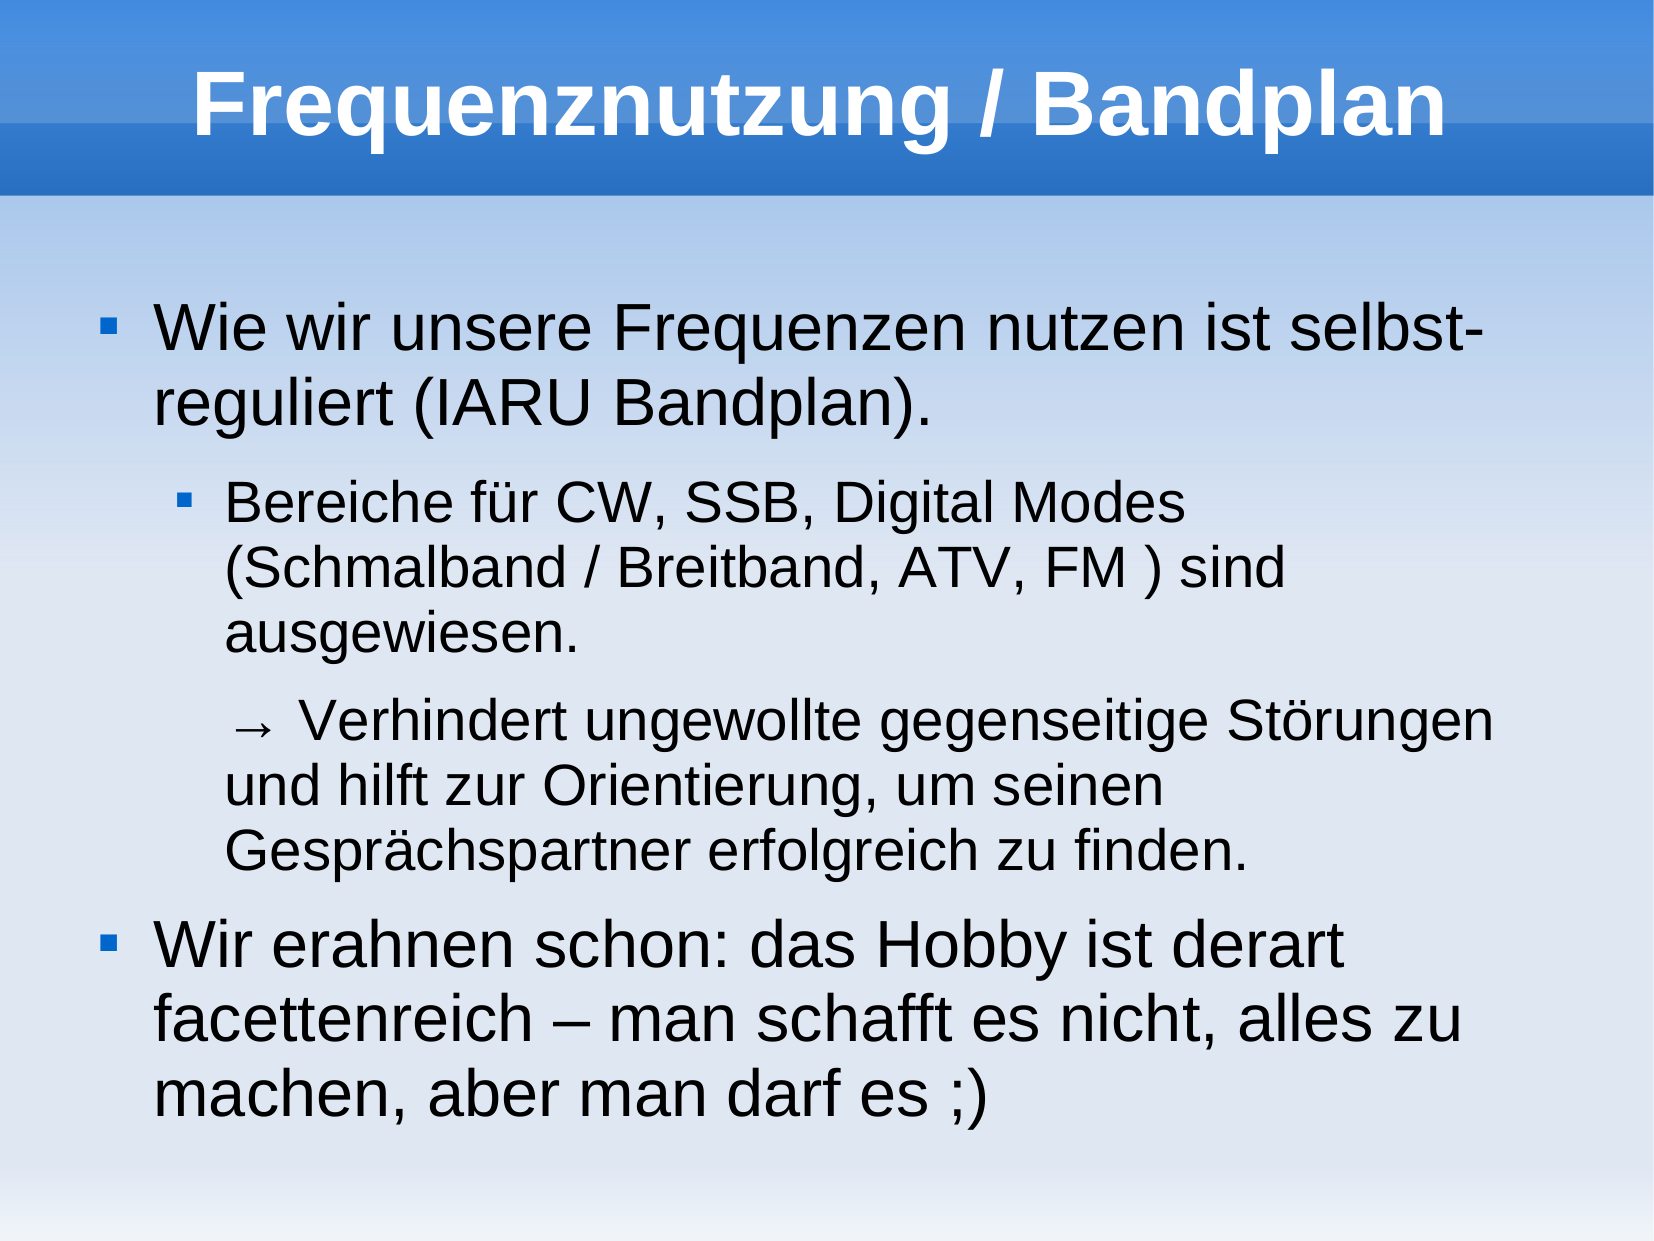

# Frequenznutzung / Bandplan
Wie wir unsere Frequenzen nutzen ist selbst-reguliert (IARU Bandplan).
Bereiche für CW, SSB, Digital Modes (Schmalband / Breitband, ATV, FM ) sind ausgewiesen.
→ Verhindert ungewollte gegenseitige Störungen und hilft zur Orientierung, um seinen Gesprächspartner erfolgreich zu finden.
Wir erahnen schon: das Hobby ist derart facettenreich – man schafft es nicht, alles zu machen, aber man darf es ;)